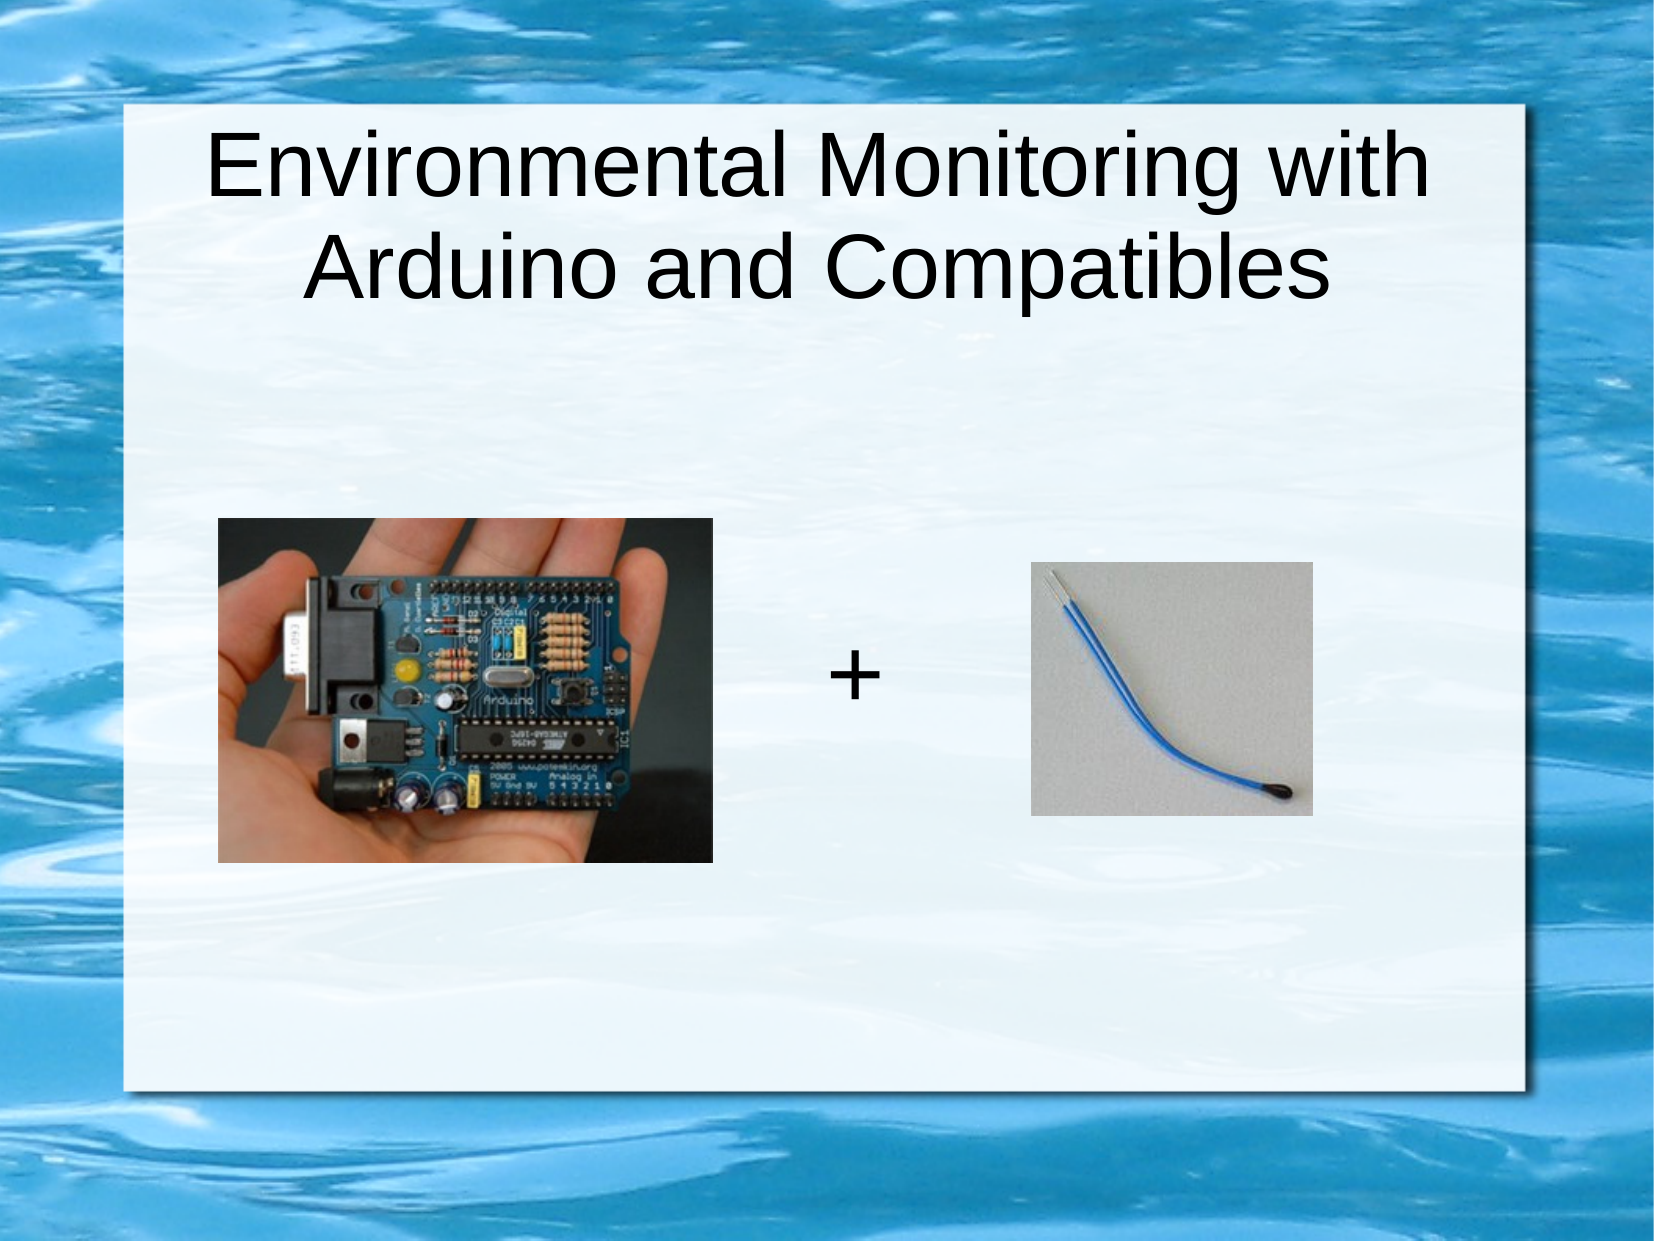

# Environmental Monitoring with Arduino and Compatibles
+